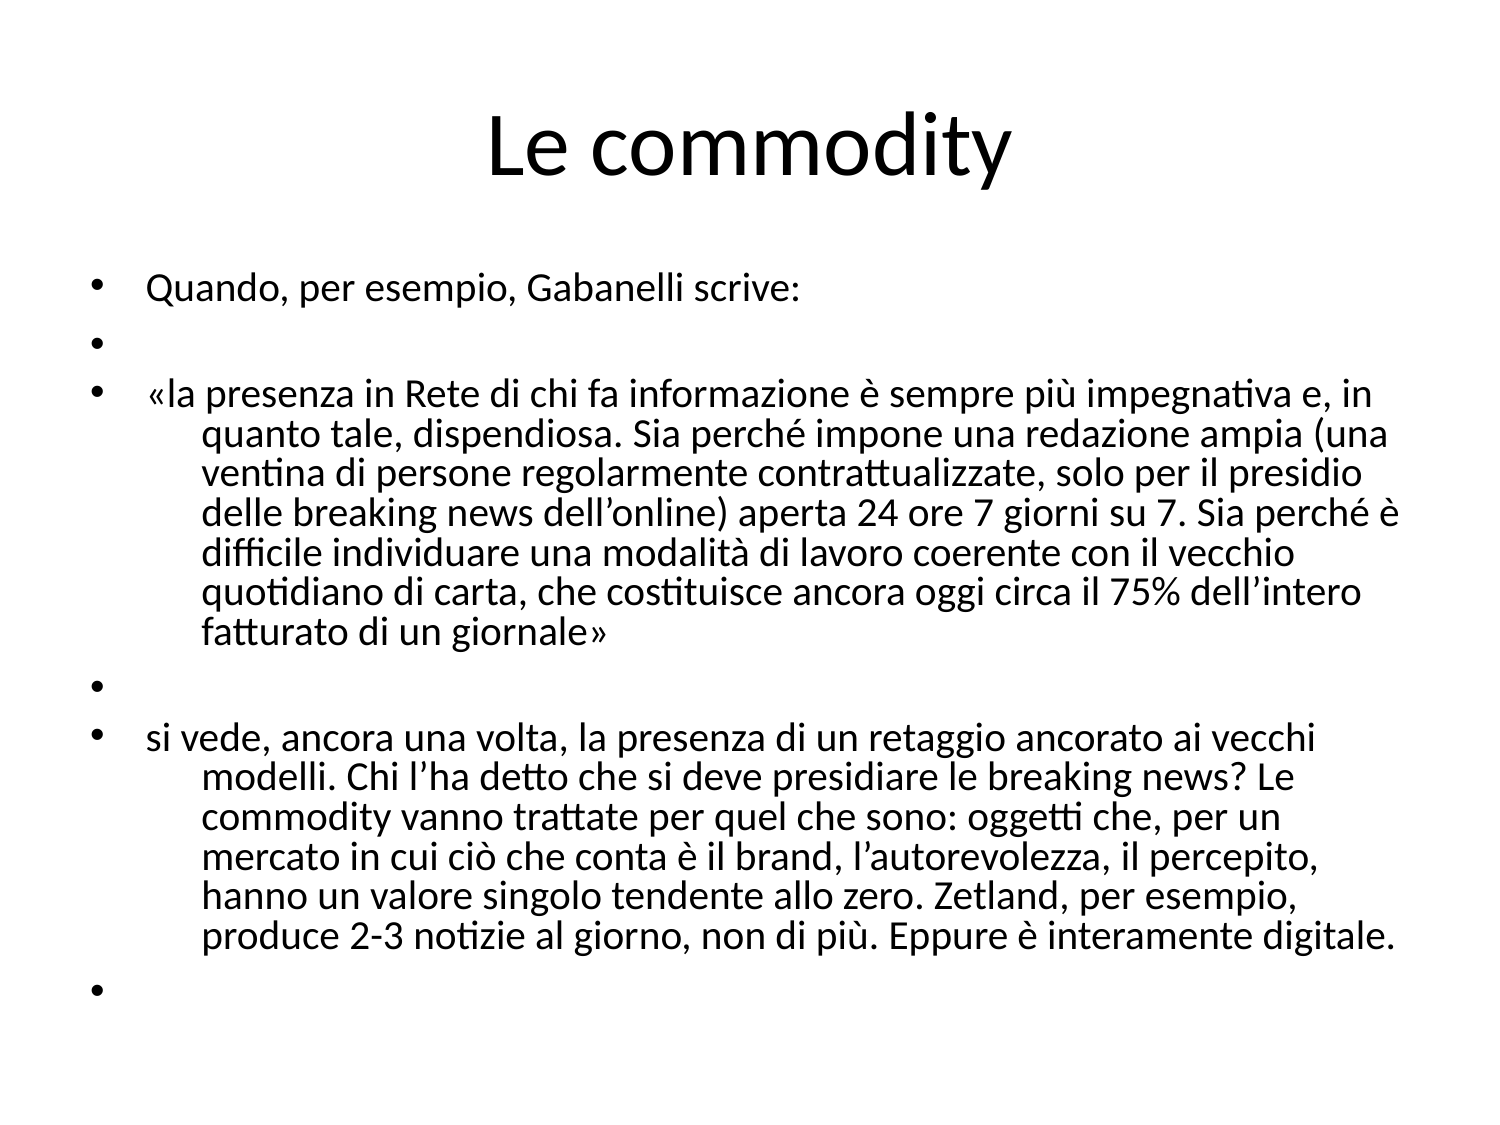

# Le commodity
Quando, per esempio, Gabanelli scrive:
«la presenza in Rete di chi fa informazione è sempre più impegnativa e, in quanto tale, dispendiosa. Sia perché impone una redazione ampia (una ventina di persone regolarmente contrattualizzate, solo per il presidio delle breaking news dell’online) aperta 24 ore 7 giorni su 7. Sia perché è difficile individuare una modalità di lavoro coerente con il vecchio quotidiano di carta, che costituisce ancora oggi circa il 75% dell’intero fatturato di un giornale»
si vede, ancora una volta, la presenza di un retaggio ancorato ai vecchi modelli. Chi l’ha detto che si deve presidiare le breaking news? Le commodity vanno trattate per quel che sono: oggetti che, per un mercato in cui ciò che conta è il brand, l’autorevolezza, il percepito, hanno un valore singolo tendente allo zero. Zetland, per esempio, produce 2-3 notizie al giorno, non di più. Eppure è interamente digitale.